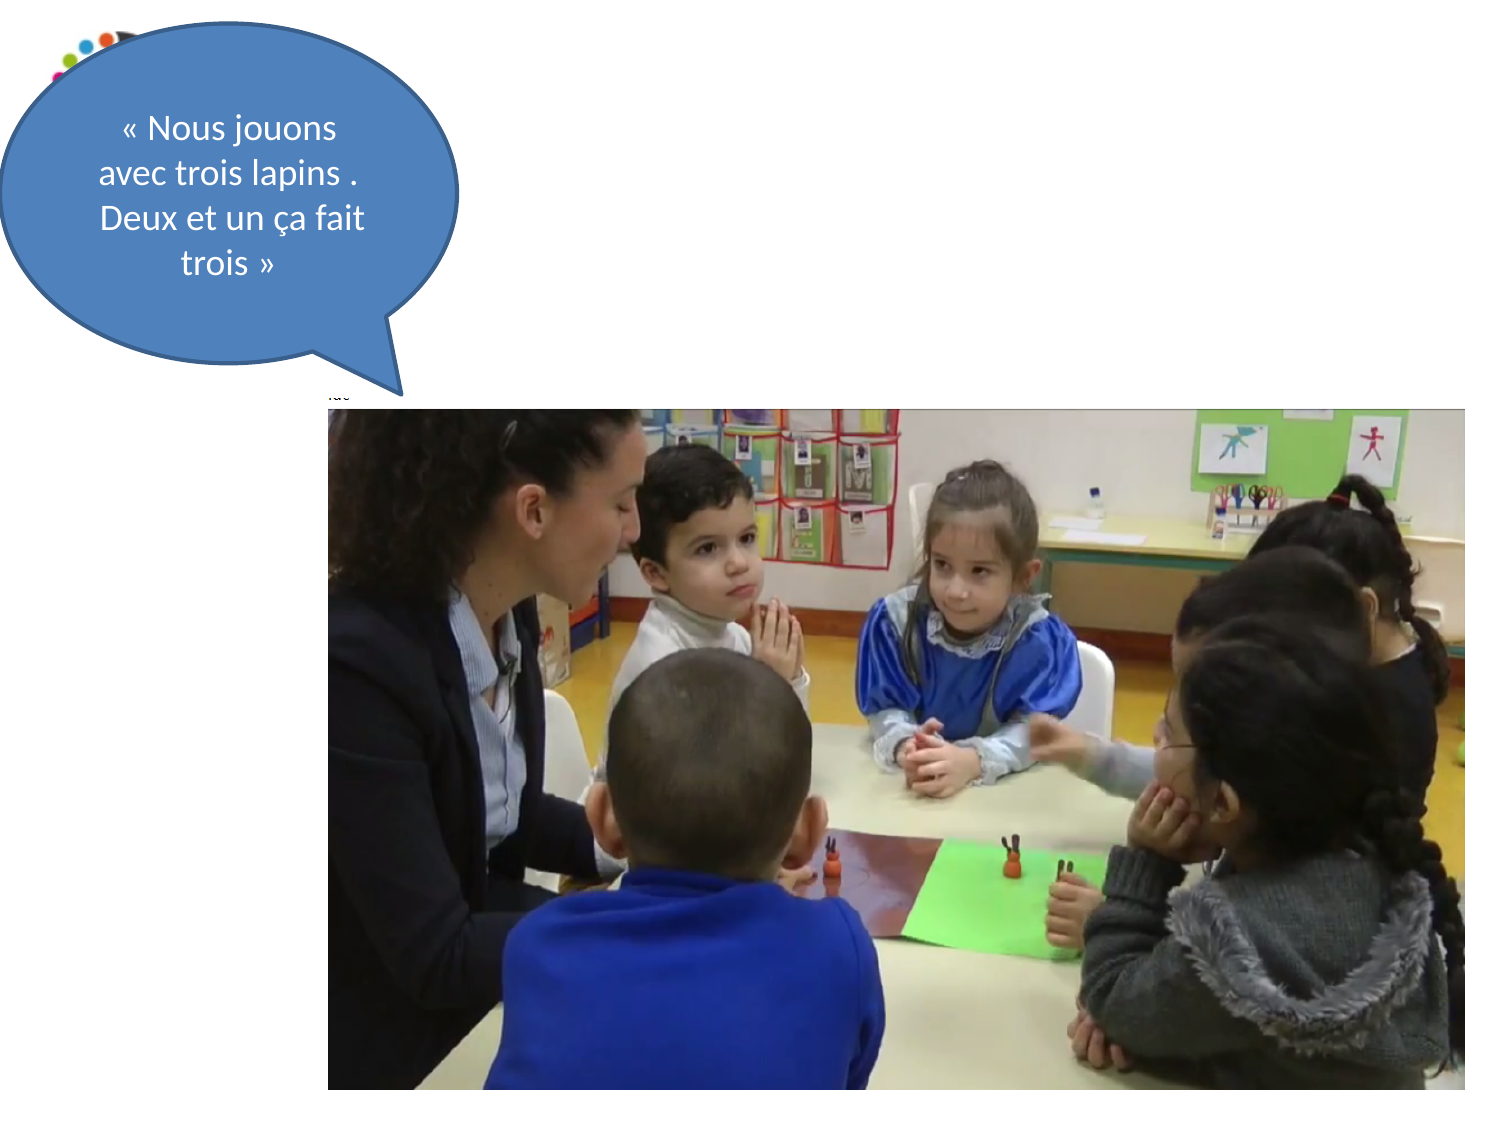

« Nous jouons avec trois lapins .  Deux et un ça fait trois »